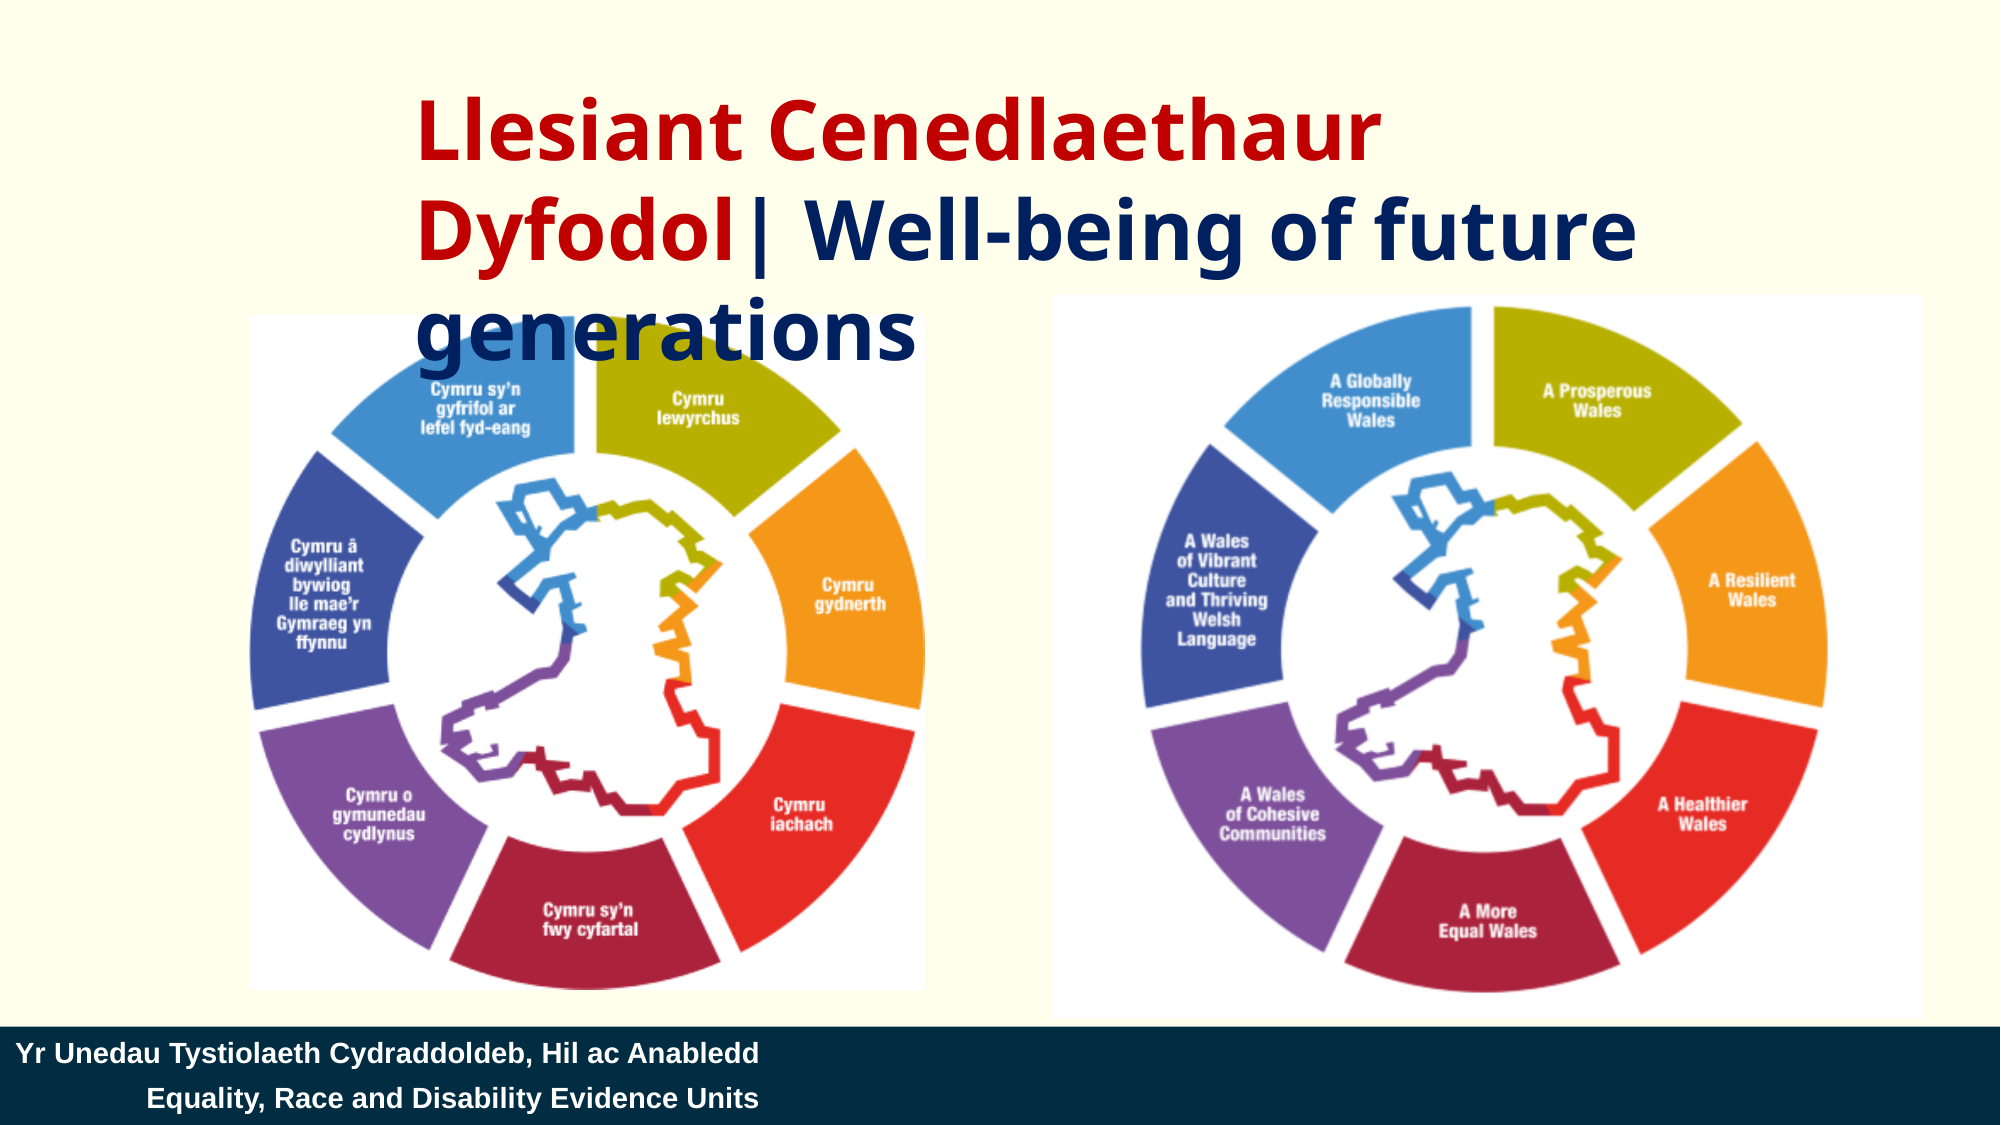

Llesiant Cenedlaethaur Dyfodol| Well-being of future generations
Yr Unedau Tystiolaeth Cydraddoldeb, Hil ac Anabledd
Equality, Race and Disability Evidence Units